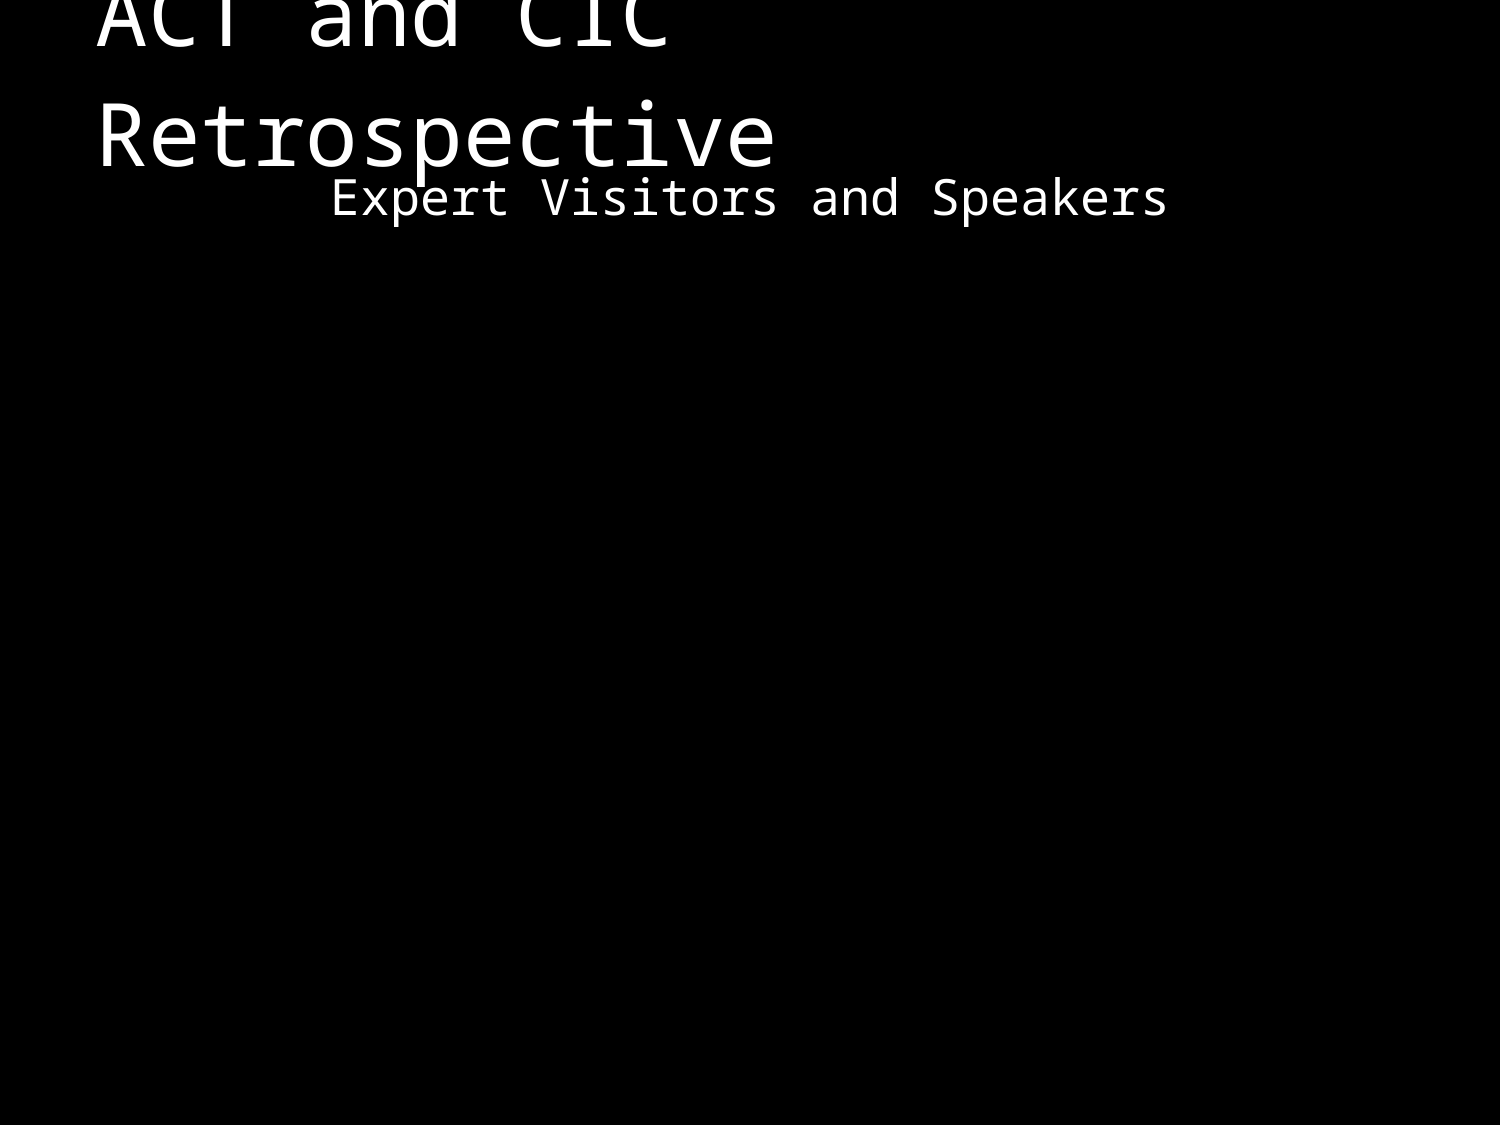

# ACT and CIC Retrospective
Expert Visitors and Speakers